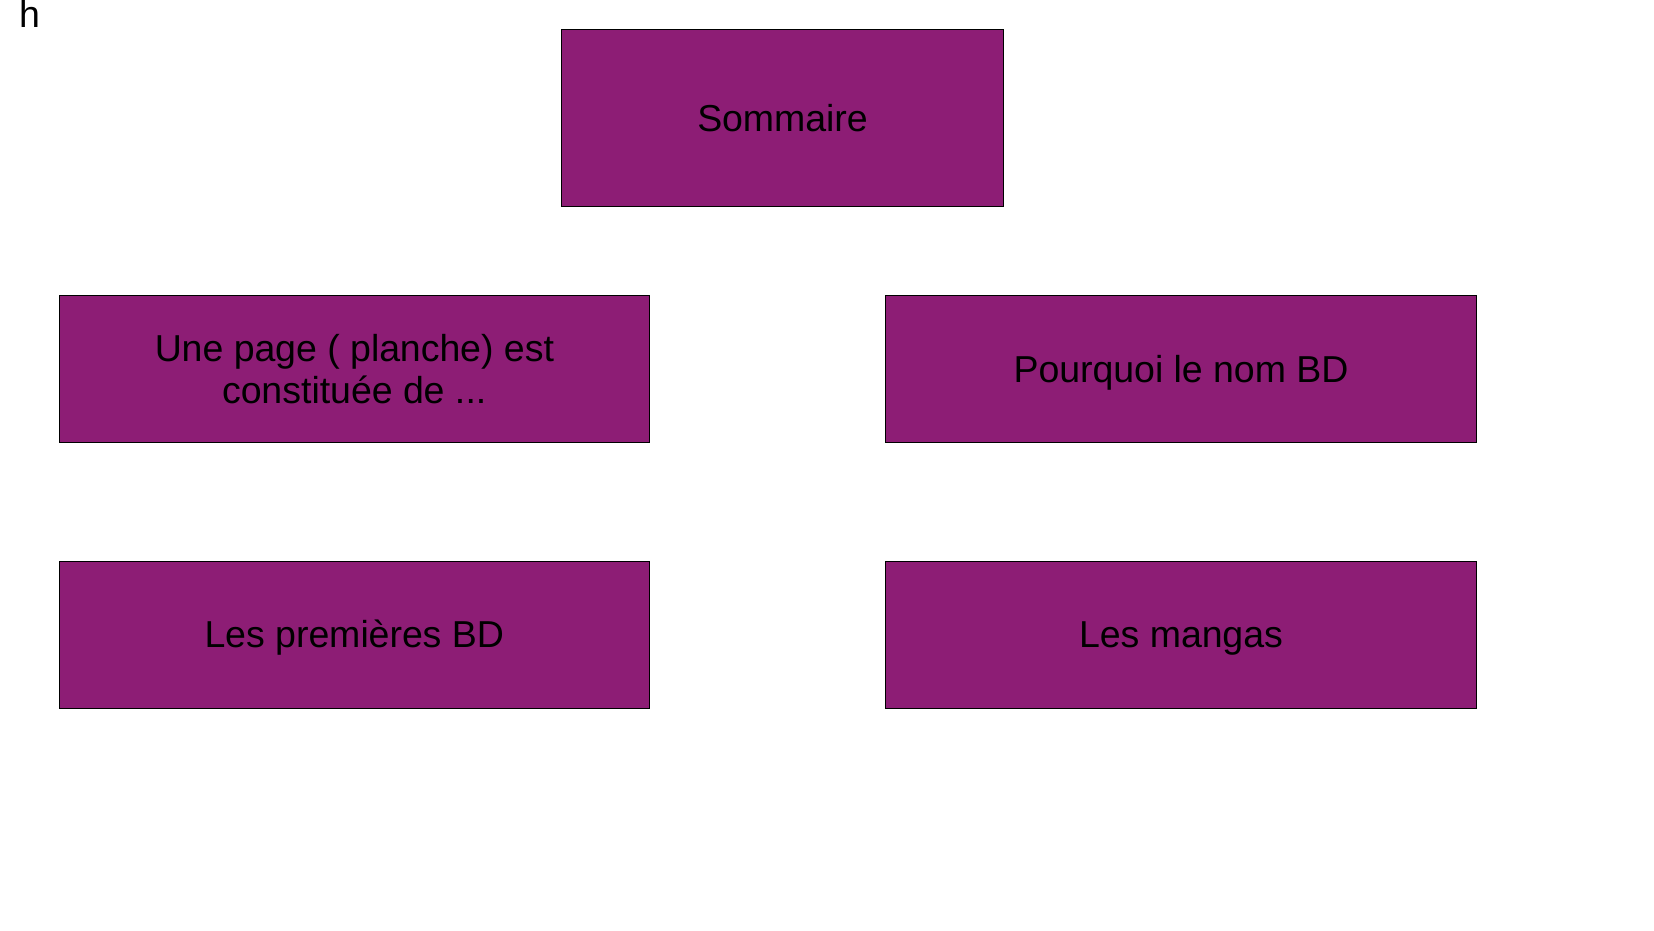

h
Sommaire
Une page ( planche) est constituée de ...
Pourquoi le nom BD
Les premières BD
Les mangas